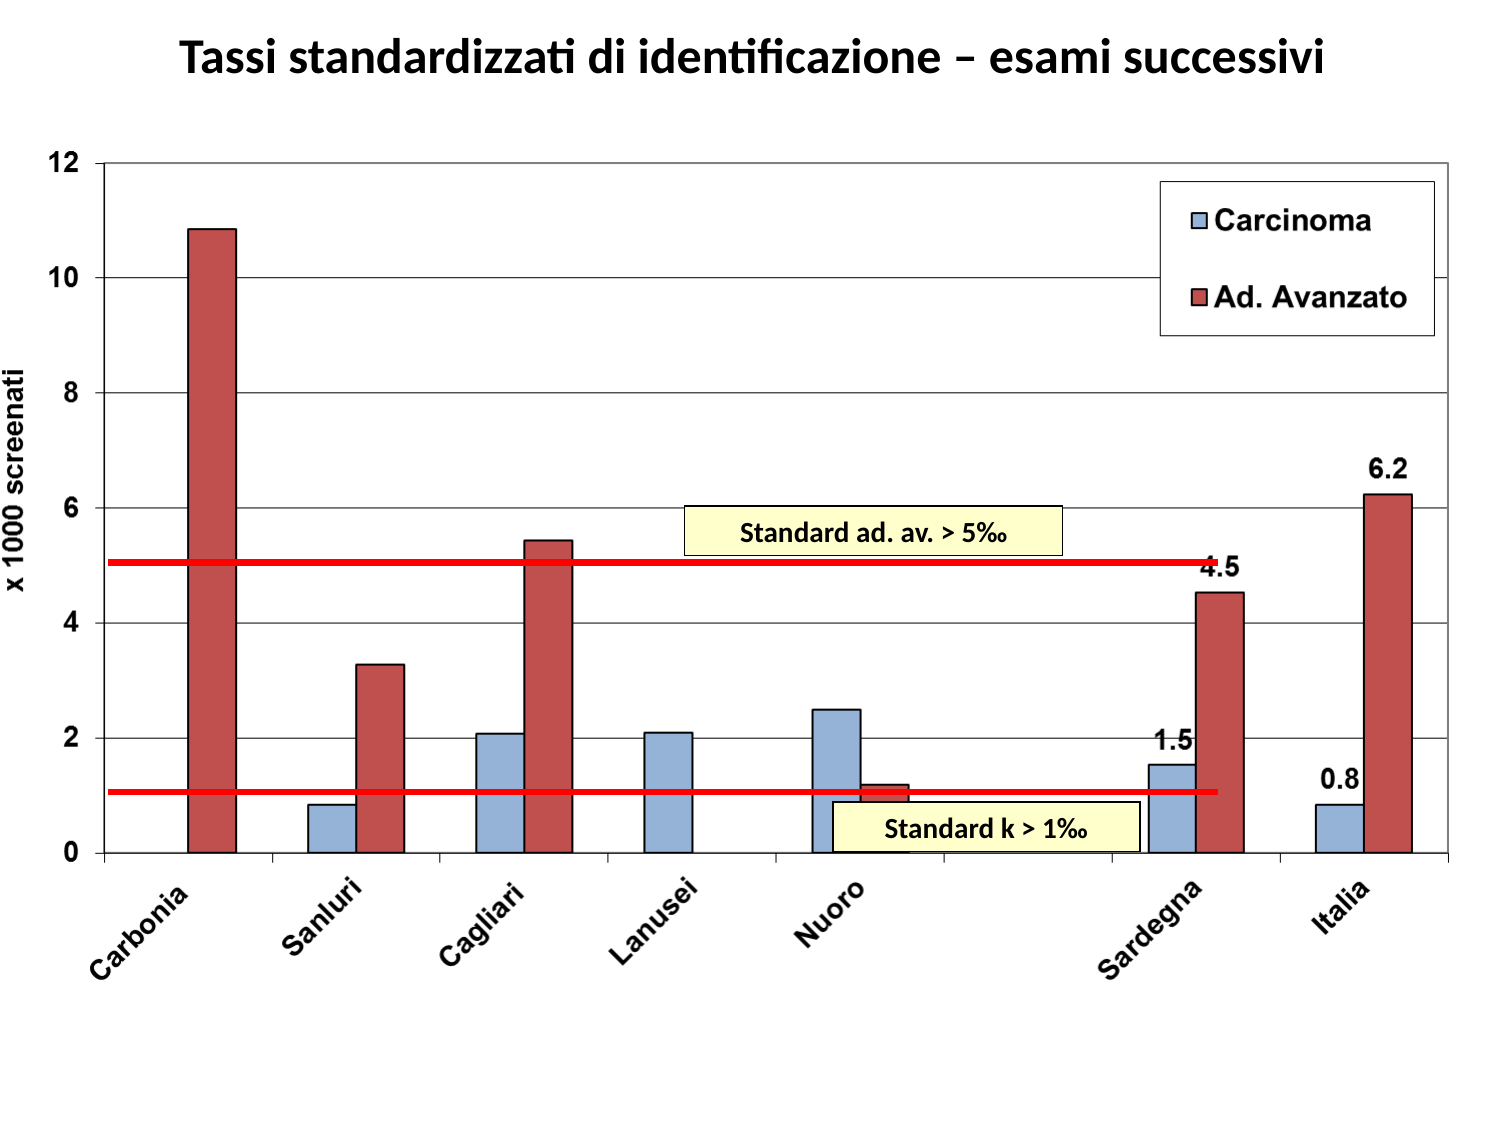

Tassi standardizzati di identificazione – esami successivi
Standard ad. av. > 5‰
Standard k > 1‰